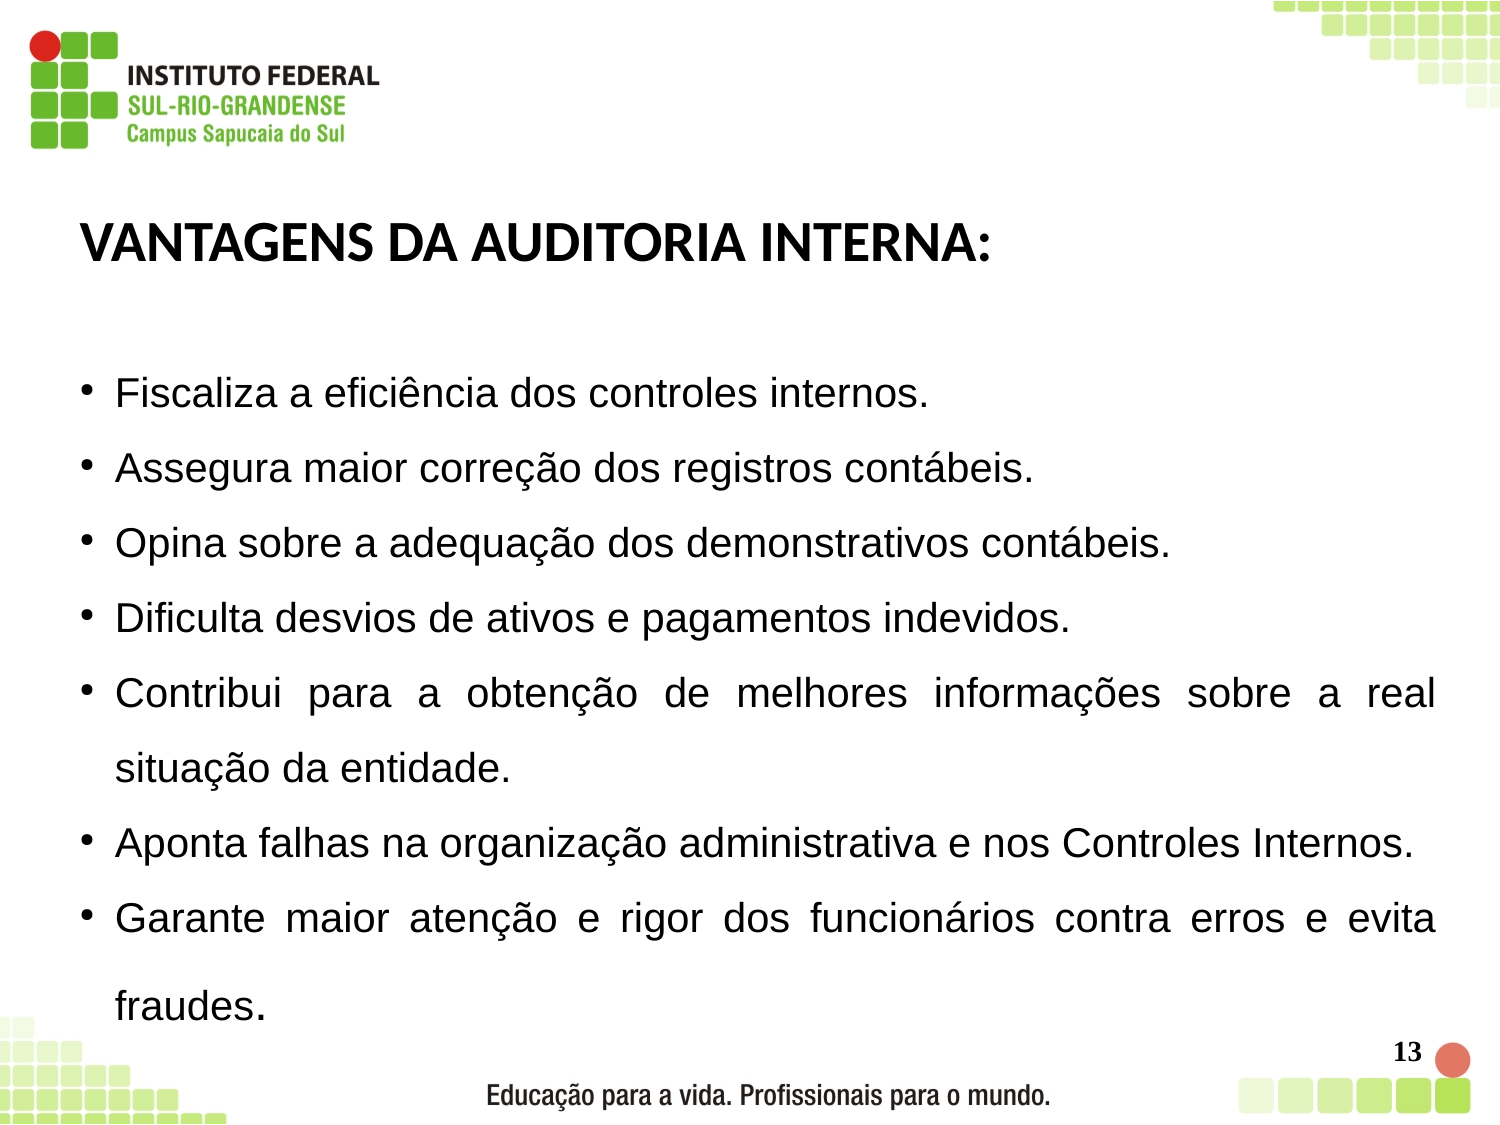

VANTAGENS DA AUDITORIA INTERNA:
Fiscaliza a eficiência dos controles internos.
Assegura maior correção dos registros contábeis.
Opina sobre a adequação dos demonstrativos contábeis.
Dificulta desvios de ativos e pagamentos indevidos.
Contribui para a obtenção de melhores informações sobre a real situação da entidade.
Aponta falhas na organização administrativa e nos Controles Internos.
Garante maior atenção e rigor dos funcionários contra erros e evita fraudes.